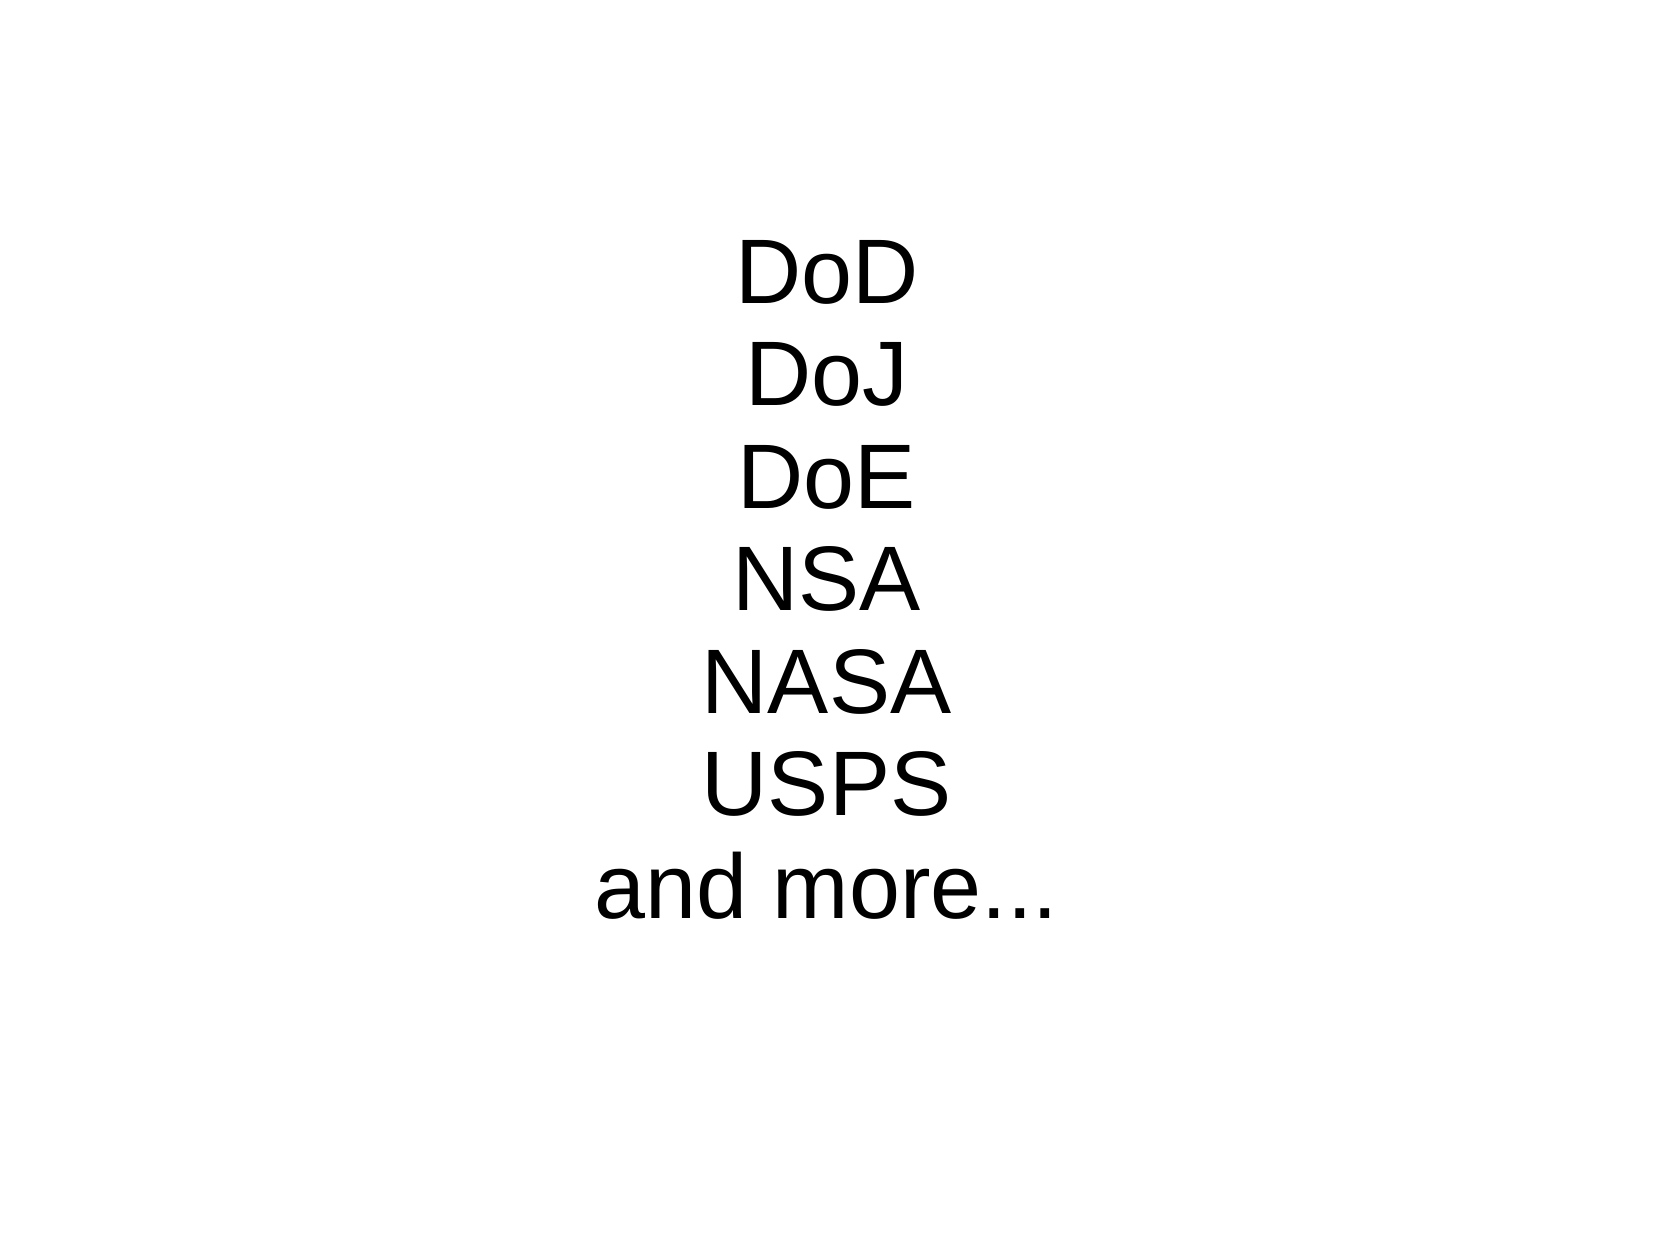

# DoD DoJ DoE NSA NASA USPS and more...